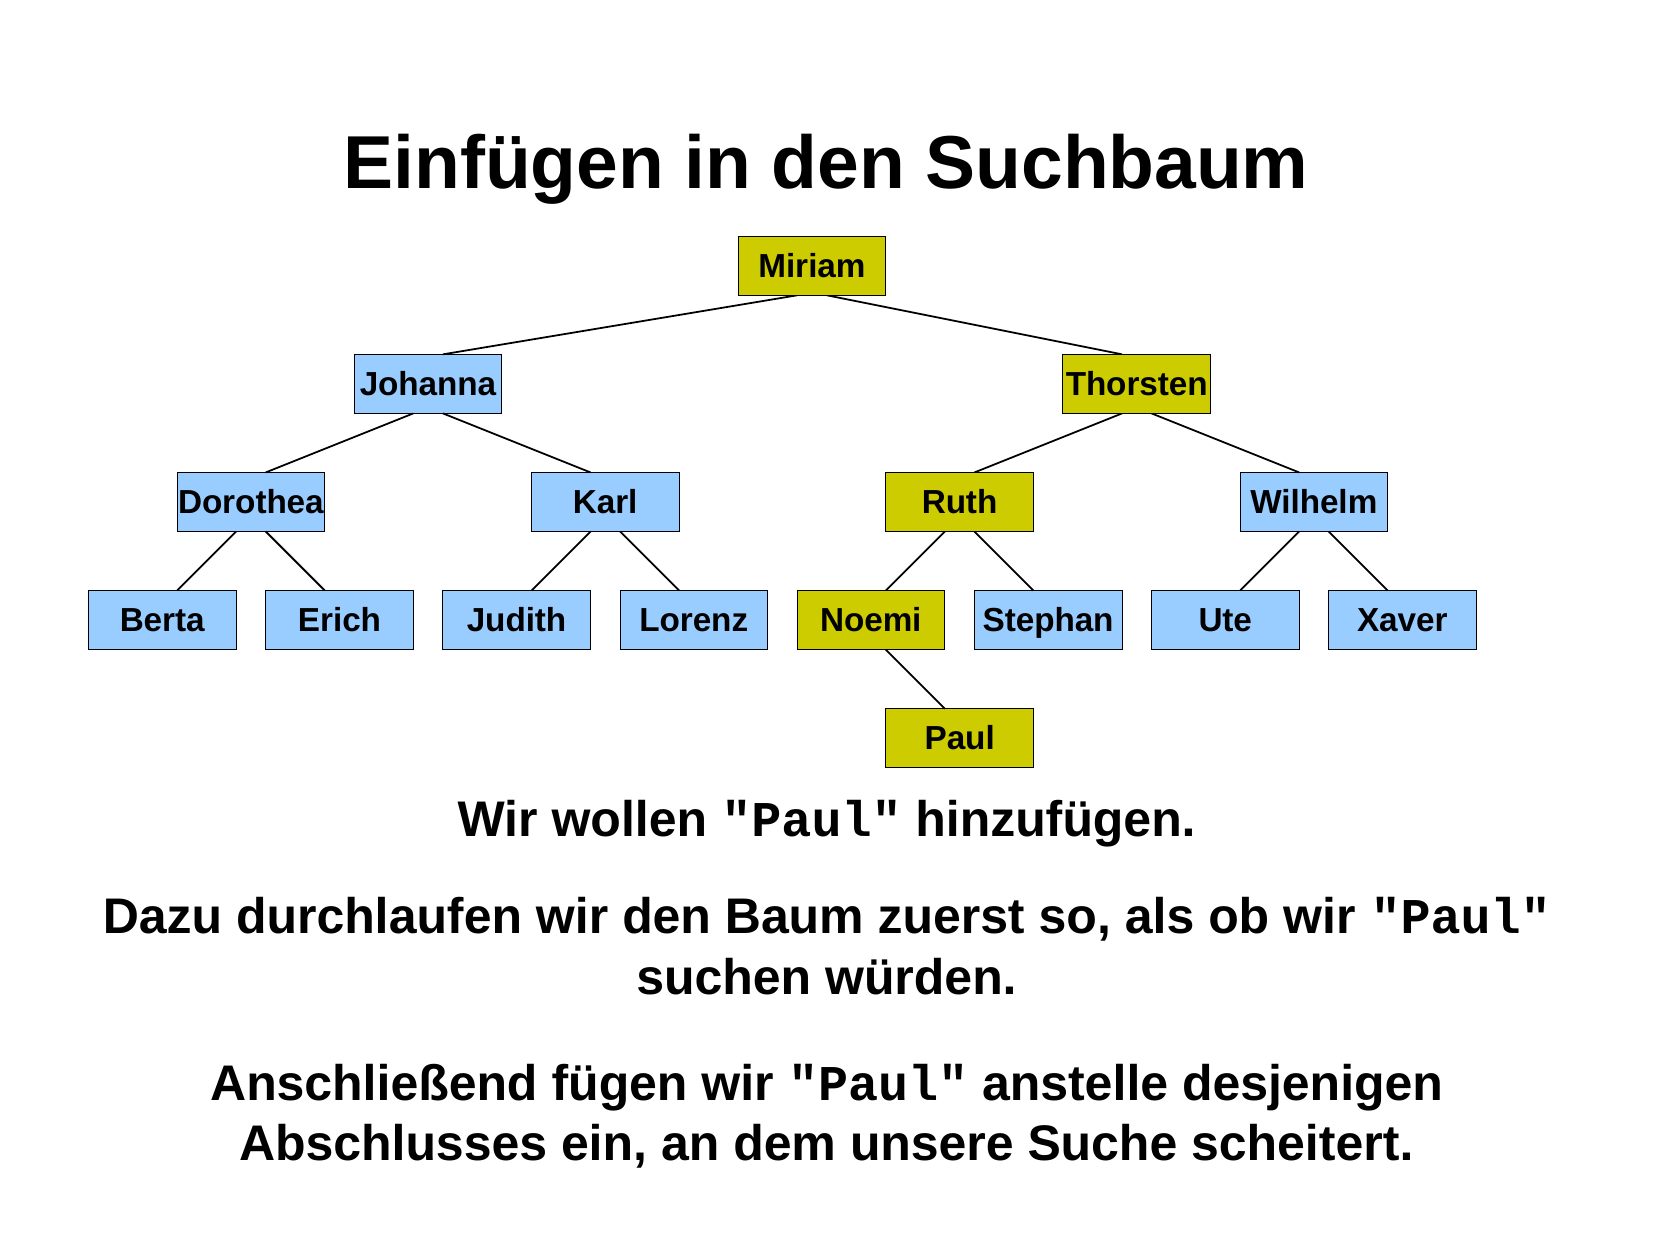

# Einfügen in den Suchbaum
Miriam
Miriam
Johanna
Thorsten
Thorsten
Dorothea
Karl
Ruth
Ruth
Wilhelm
Berta
Erich
Judith
Lorenz
Noemi
Noemi
Stephan
Ute
Xaver
Paul
Wir wollen "Paul" hinzufügen.
Dazu durchlaufen wir den Baum zuerst so, als ob wir "Paul" suchen würden.
Anschließend fügen wir "Paul" anstelle desjenigen Abschlusses ein, an dem unsere Suche scheitert.